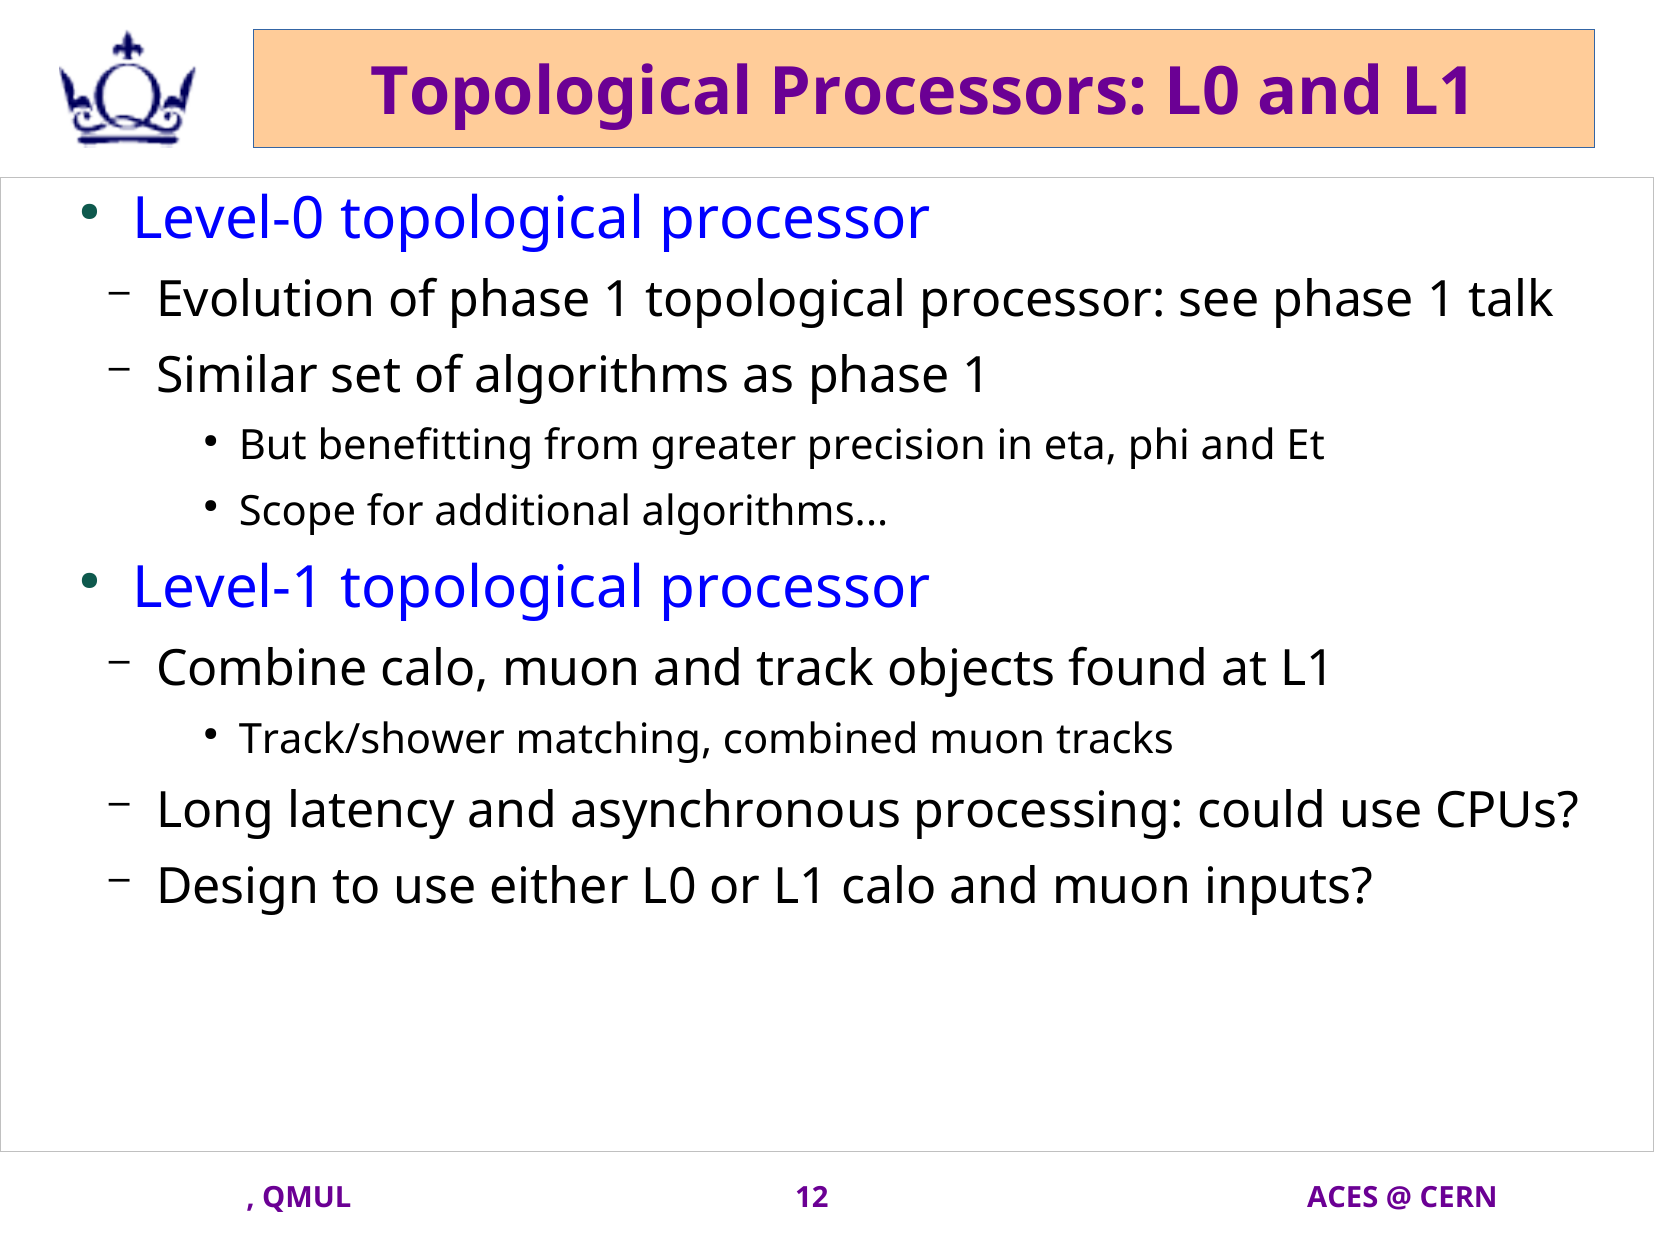

# Topological Processors: L0 and L1
Level-0 topological processor
Evolution of phase 1 topological processor: see phase 1 talk
Similar set of algorithms as phase 1
But benefitting from greater precision in eta, phi and Et
Scope for additional algorithms...
Level-1 topological processor
Combine calo, muon and track objects found at L1
Track/shower matching, combined muon tracks
Long latency and asynchronous processing: could use CPUs?
Design to use either L0 or L1 calo and muon inputs?